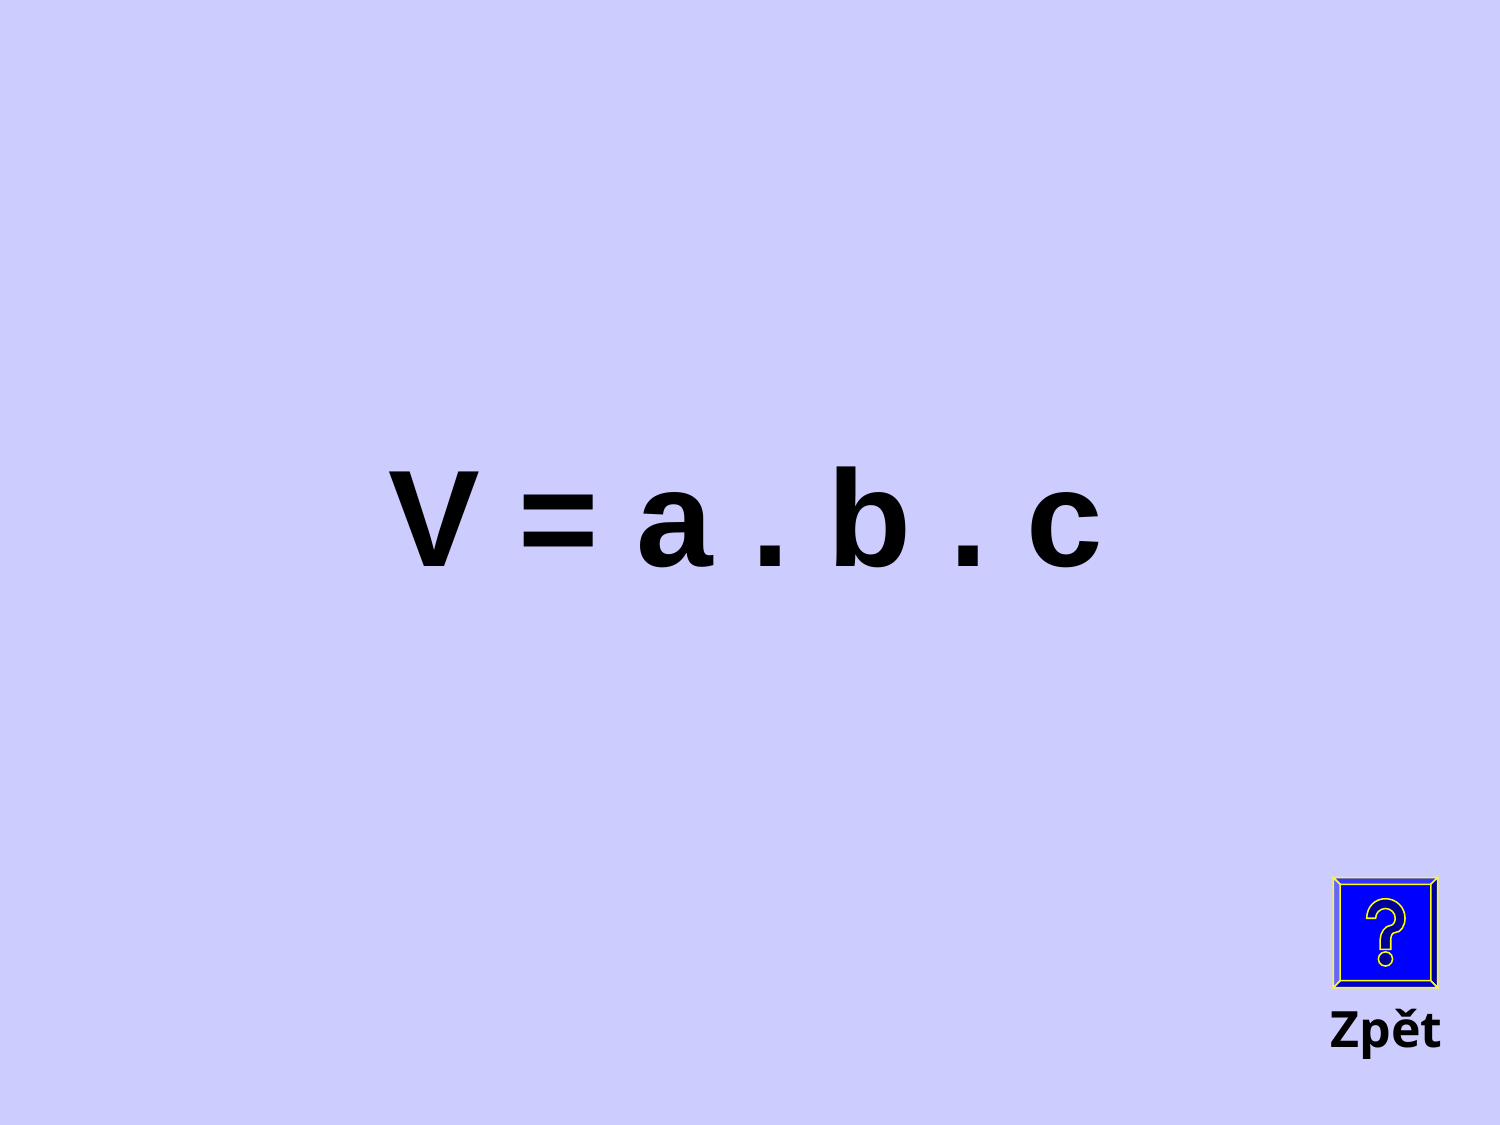

V = a . b . c
Zpět